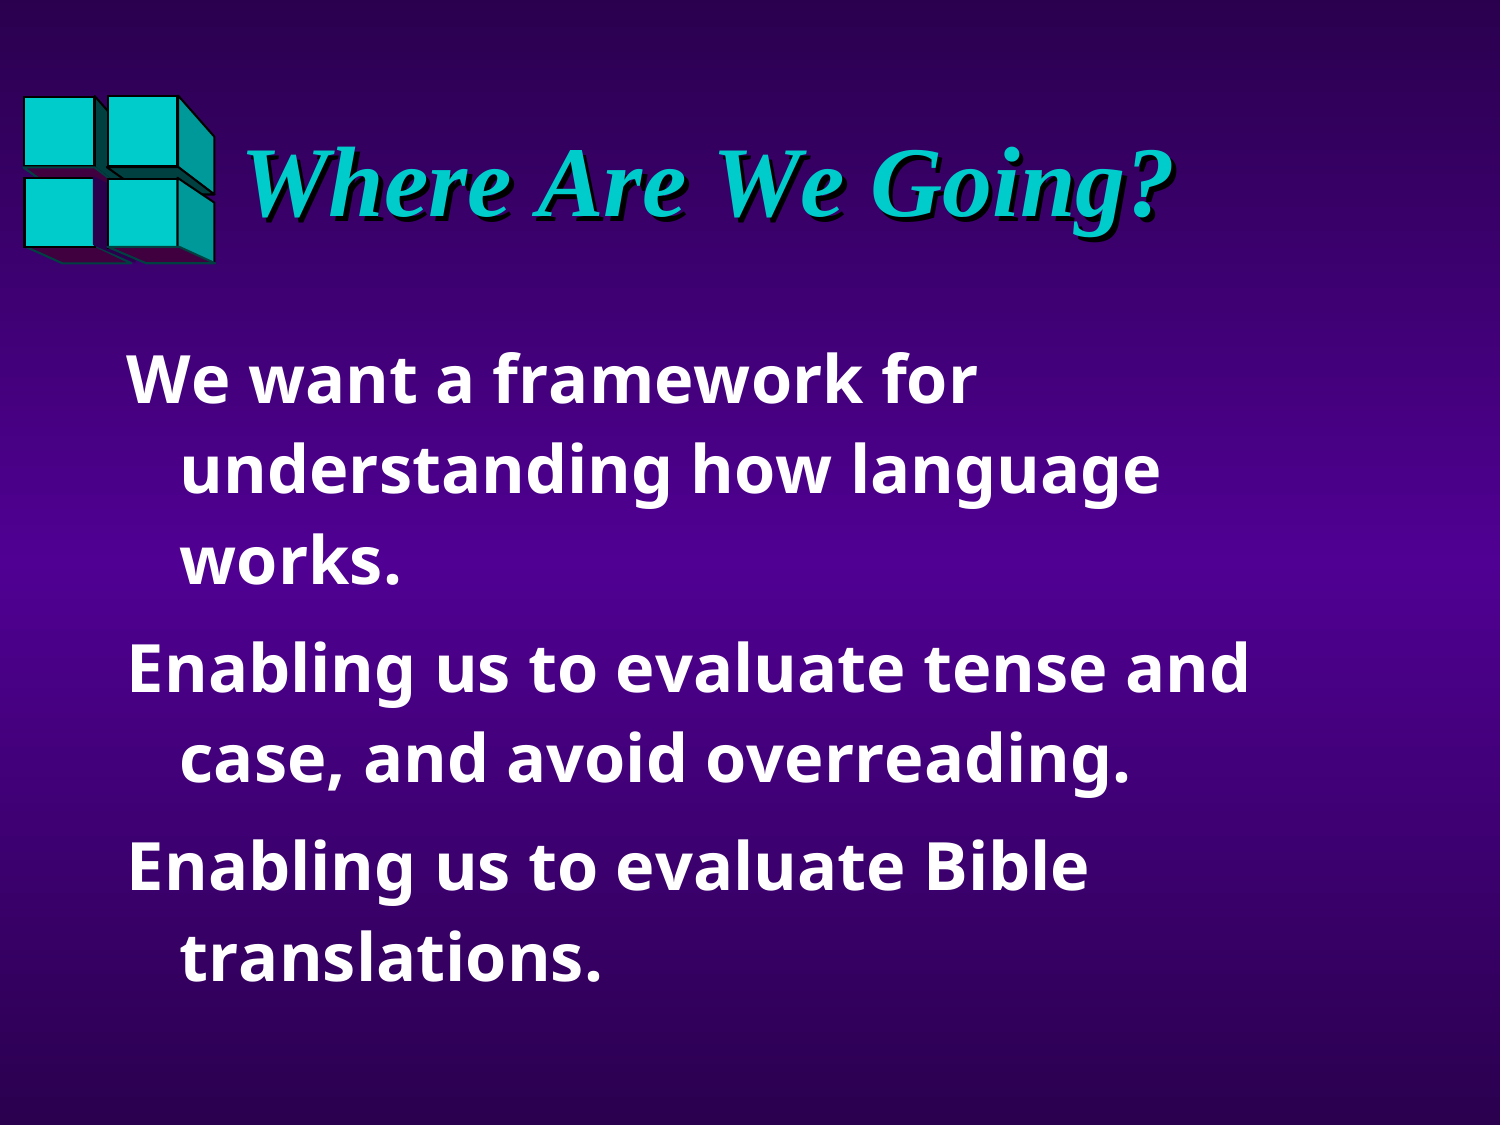

# Where Are We Going?
We want a framework for understanding how language works.
Enabling us to evaluate tense and case, and avoid overreading.
Enabling us to evaluate Bible translations.